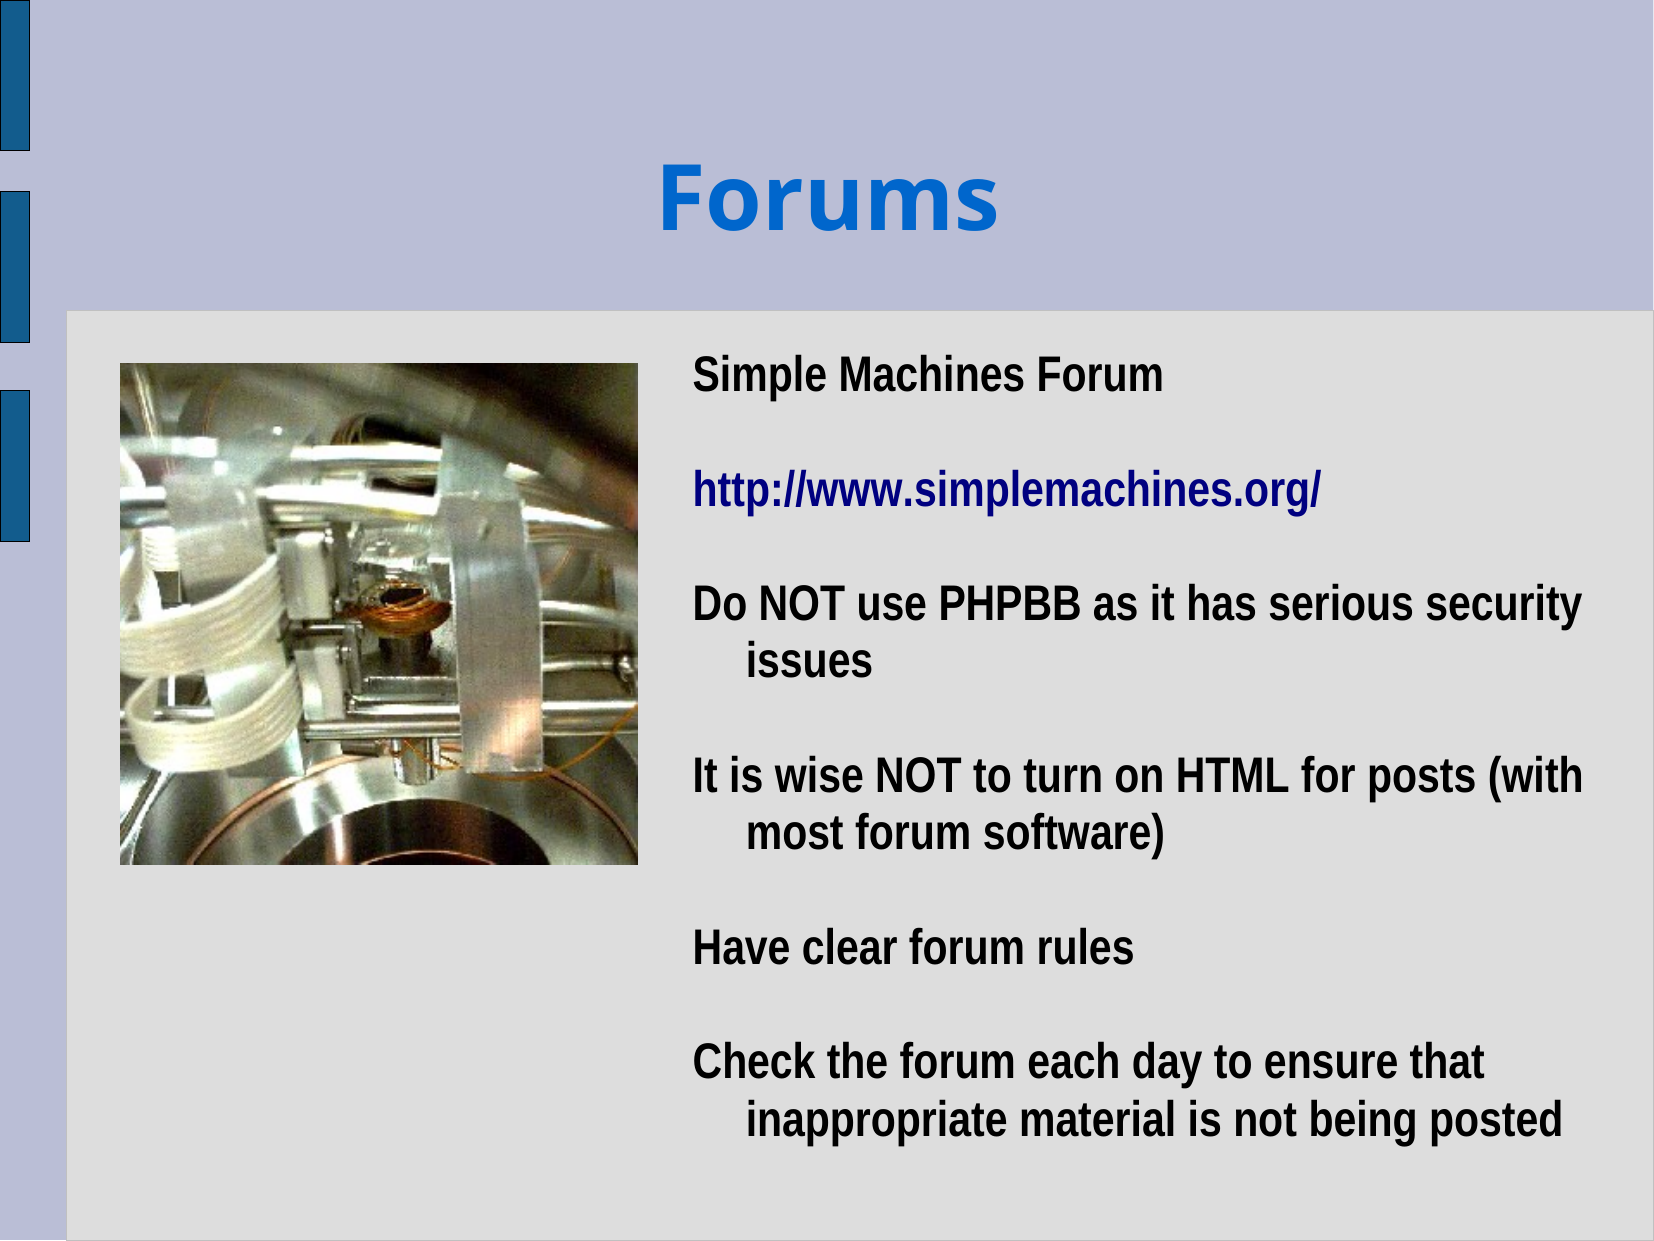

# Forums
Simple Machines Forum
http://www.simplemachines.org/
Do NOT use PHPBB as it has serious security issues
It is wise NOT to turn on HTML for posts (with most forum software)
Have clear forum rules
Check the forum each day to ensure that inappropriate material is not being posted